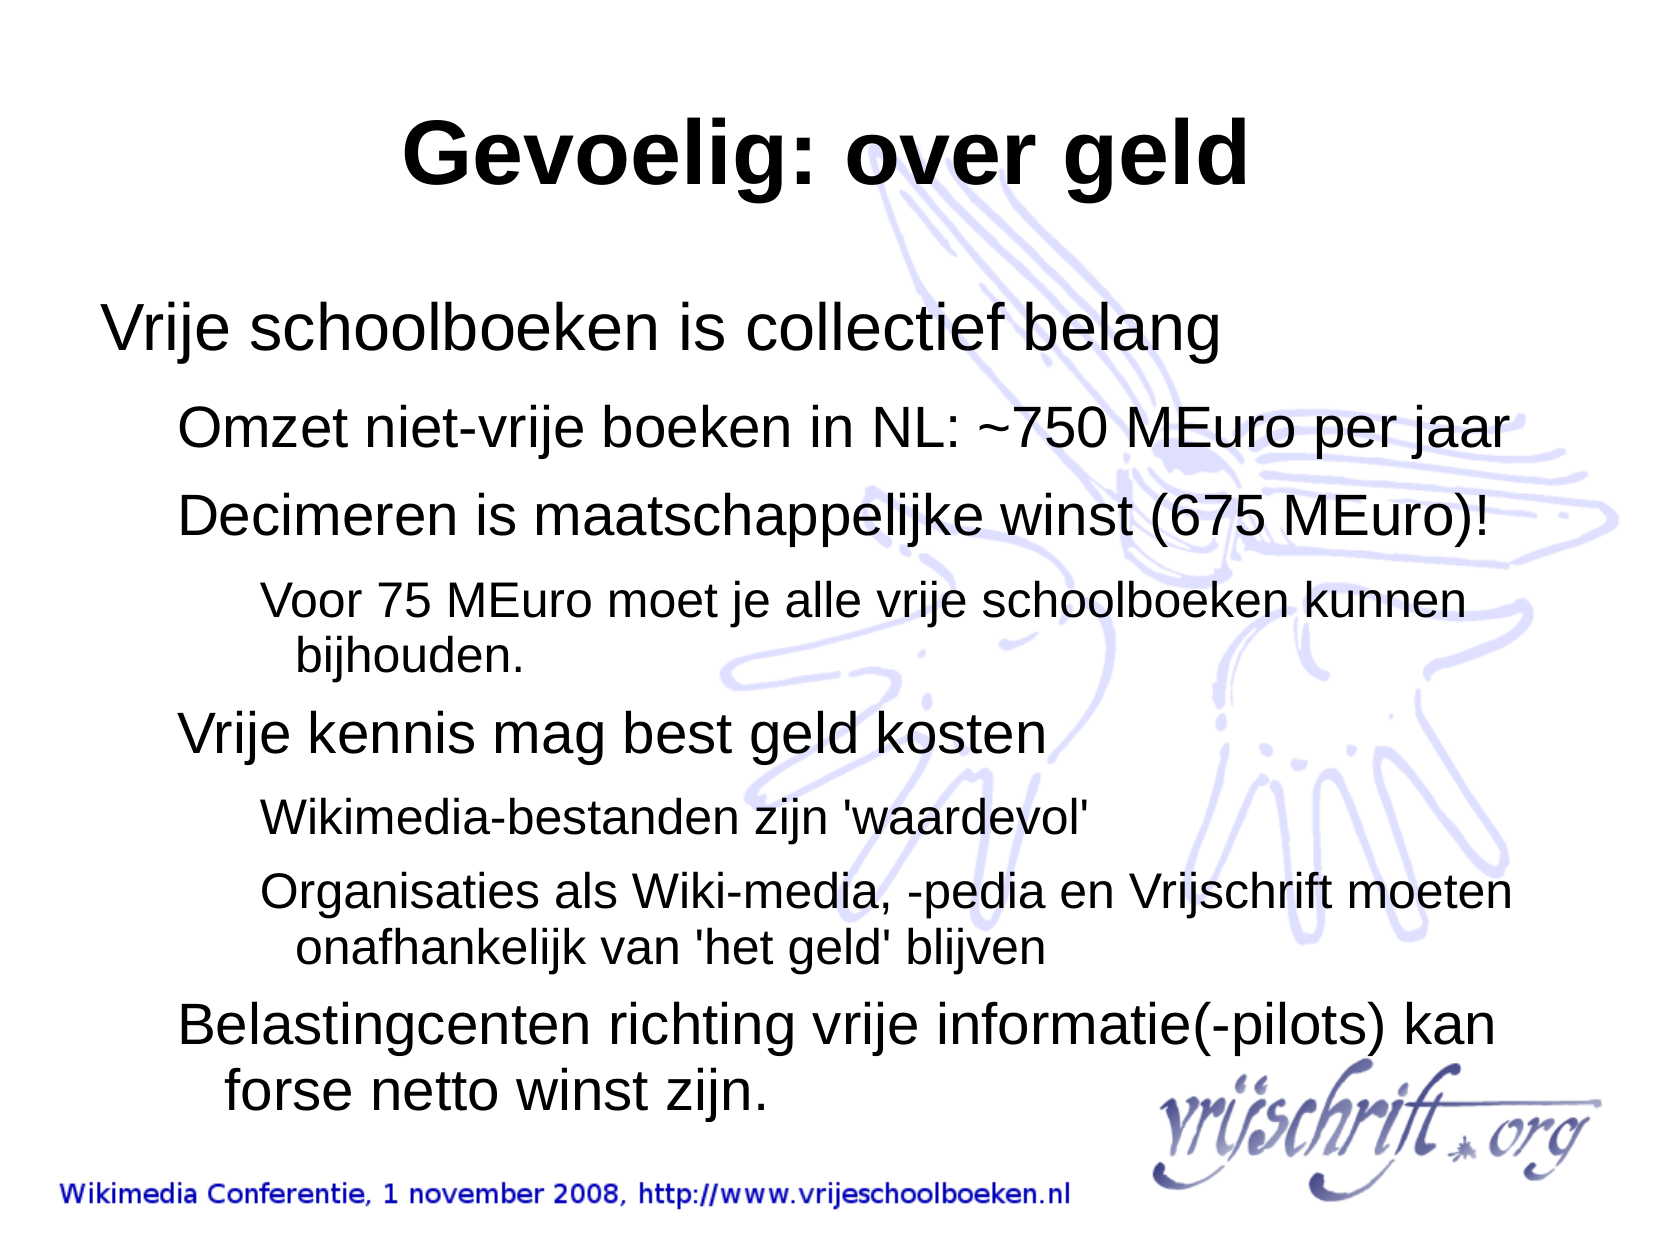

# Gevoelig: over geld
Vrije schoolboeken is collectief belang
Omzet niet-vrije boeken in NL: ~750 MEuro per jaar
Decimeren is maatschappelijke winst (675 MEuro)!
Voor 75 MEuro moet je alle vrije schoolboeken kunnen bijhouden.
Vrije kennis mag best geld kosten
Wikimedia-bestanden zijn 'waardevol'
Organisaties als Wiki-media, -pedia en Vrijschrift moeten onafhankelijk van 'het geld' blijven
Belastingcenten richting vrije informatie(-pilots) kan forse netto winst zijn.